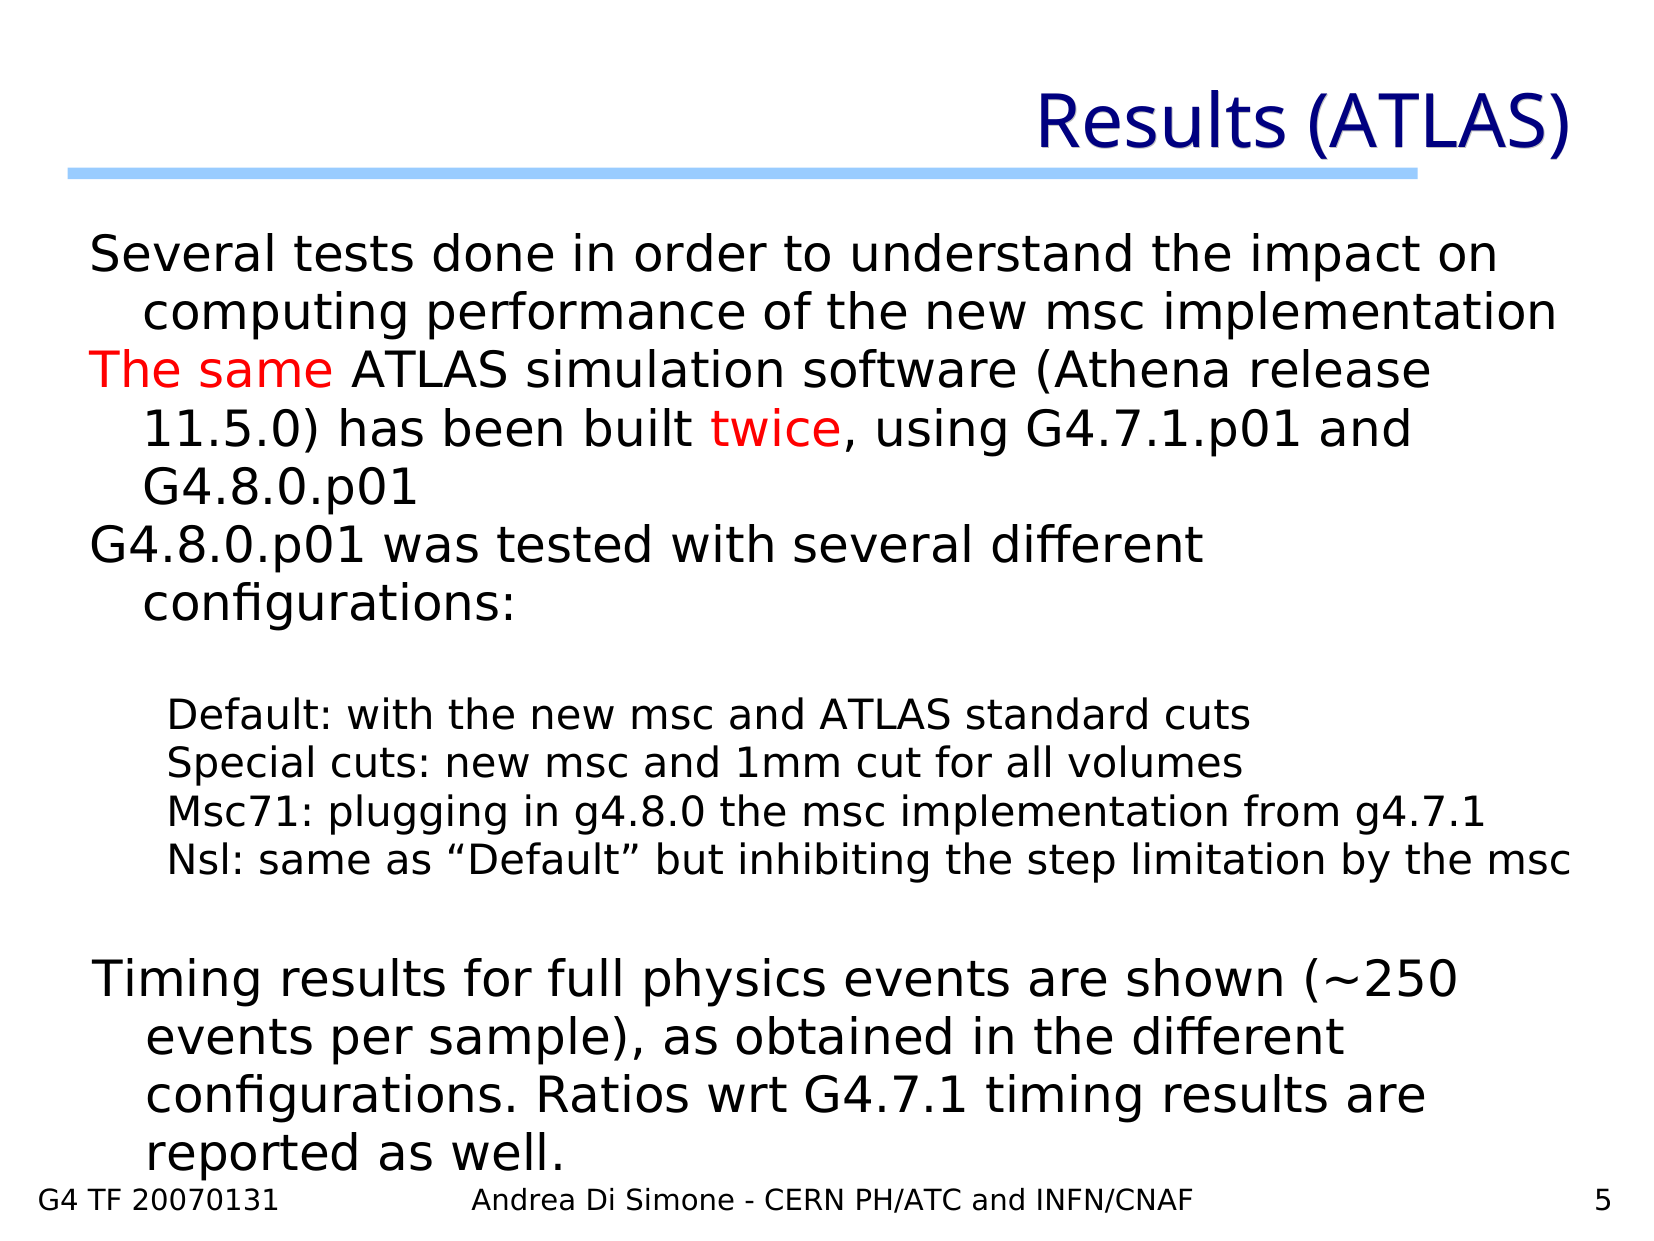

# Results (ATLAS)
Several tests done in order to understand the impact on computing performance of the new msc implementation
The same ATLAS simulation software (Athena release 11.5.0) has been built twice, using G4.7.1.p01 and G4.8.0.p01
G4.8.0.p01 was tested with several different configurations:
Default: with the new msc and ATLAS standard cuts
Special cuts: new msc and 1mm cut for all volumes
Msc71: plugging in g4.8.0 the msc implementation from g4.7.1
Nsl: same as “Default” but inhibiting the step limitation by the msc
Timing results for full physics events are shown (~250 events per sample), as obtained in the different configurations. Ratios wrt G4.7.1 timing results are reported as well.
G4 TF 20070131
Andrea Di Simone - CERN PH/ATC and INFN/CNAF
5